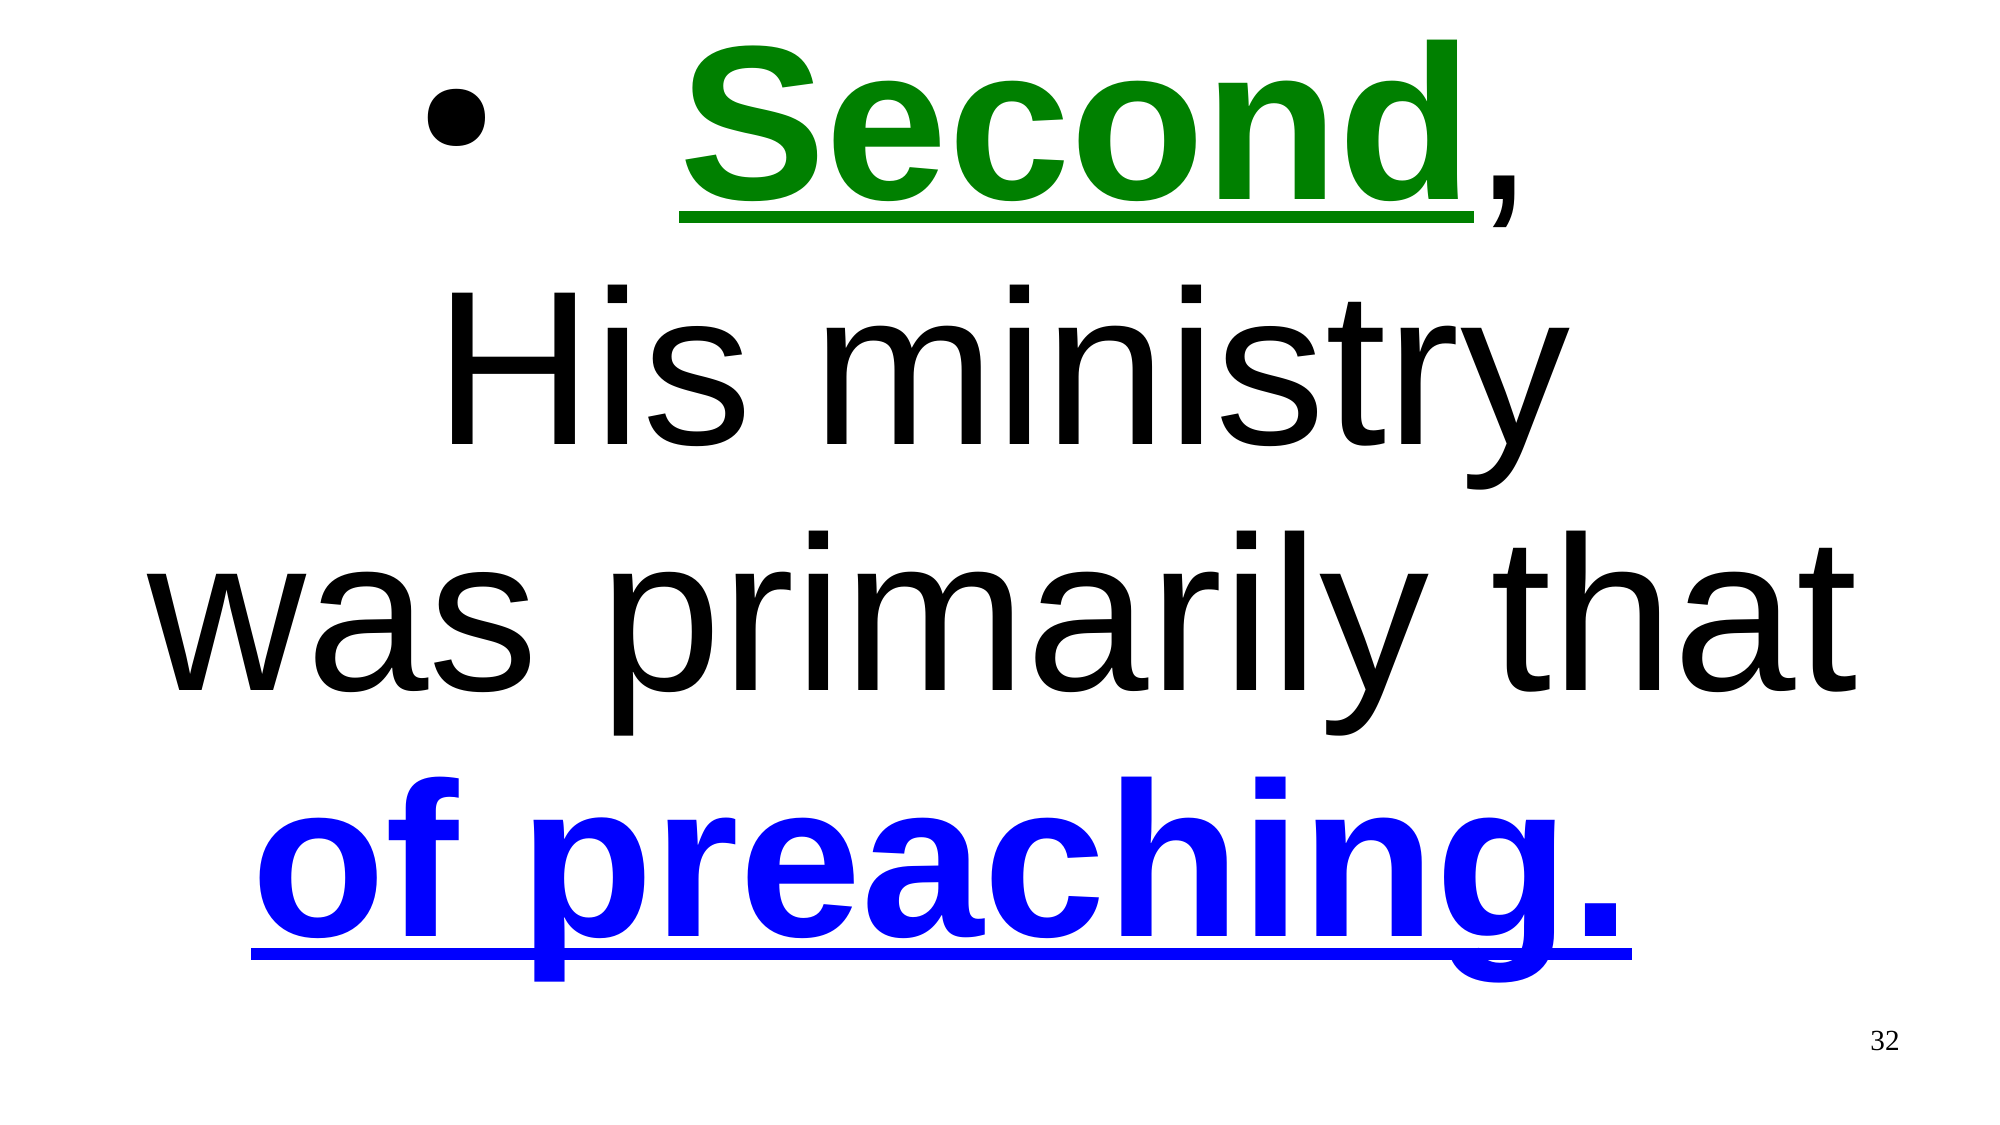

# Second, His ministry was primarily that of preaching.
32